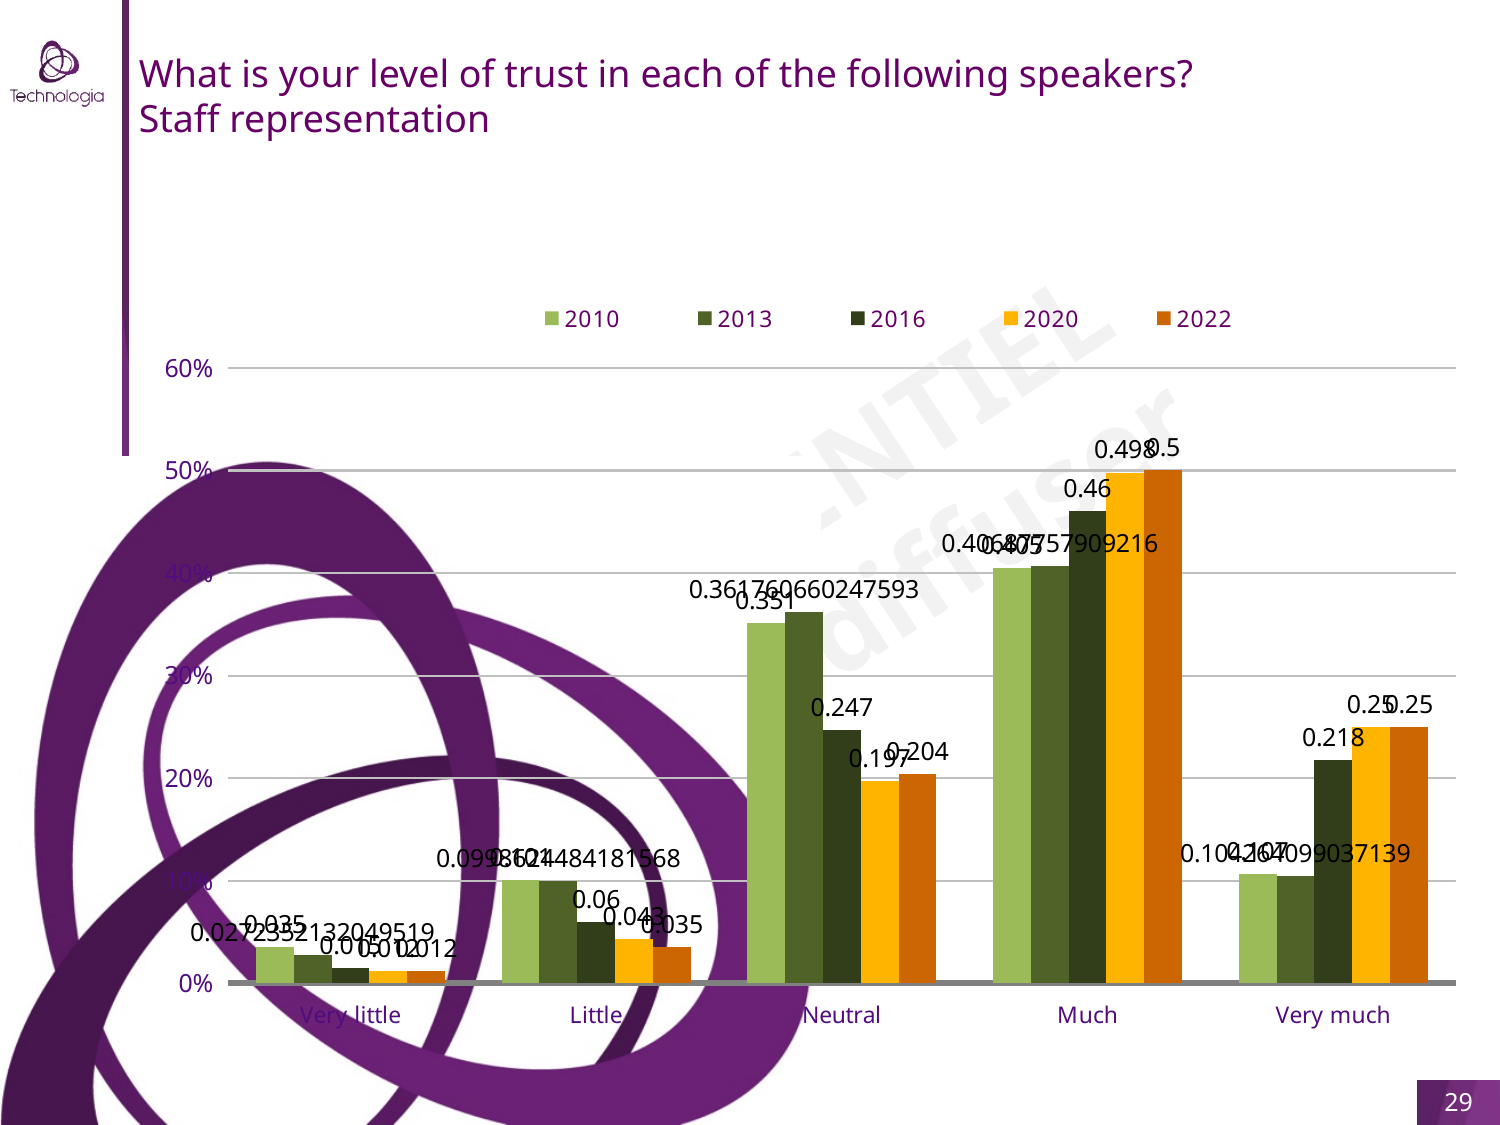

# What is your level of trust in each of the following speakers? Staff representation
### Chart
| Category | 2010 | 2013 | 2016 | 2020 | 2022 |
|---|---|---|---|---|---|
| Very little | 0.035 | 0.0272352132049519 | 0.015 | 0.012 | 0.012 |
| Little | 0.101 | 0.0998624484181568 | 0.06 | 0.043 | 0.035 |
| Neutral | 0.351 | 0.361760660247593 | 0.247 | 0.197 | 0.204 |
| Much | 0.405 | 0.40687757909216 | 0.46 | 0.498 | 0.5 |
| Very much | 0.107 | 0.104264099037139 | 0.218 | 0.25 | 0.25 |